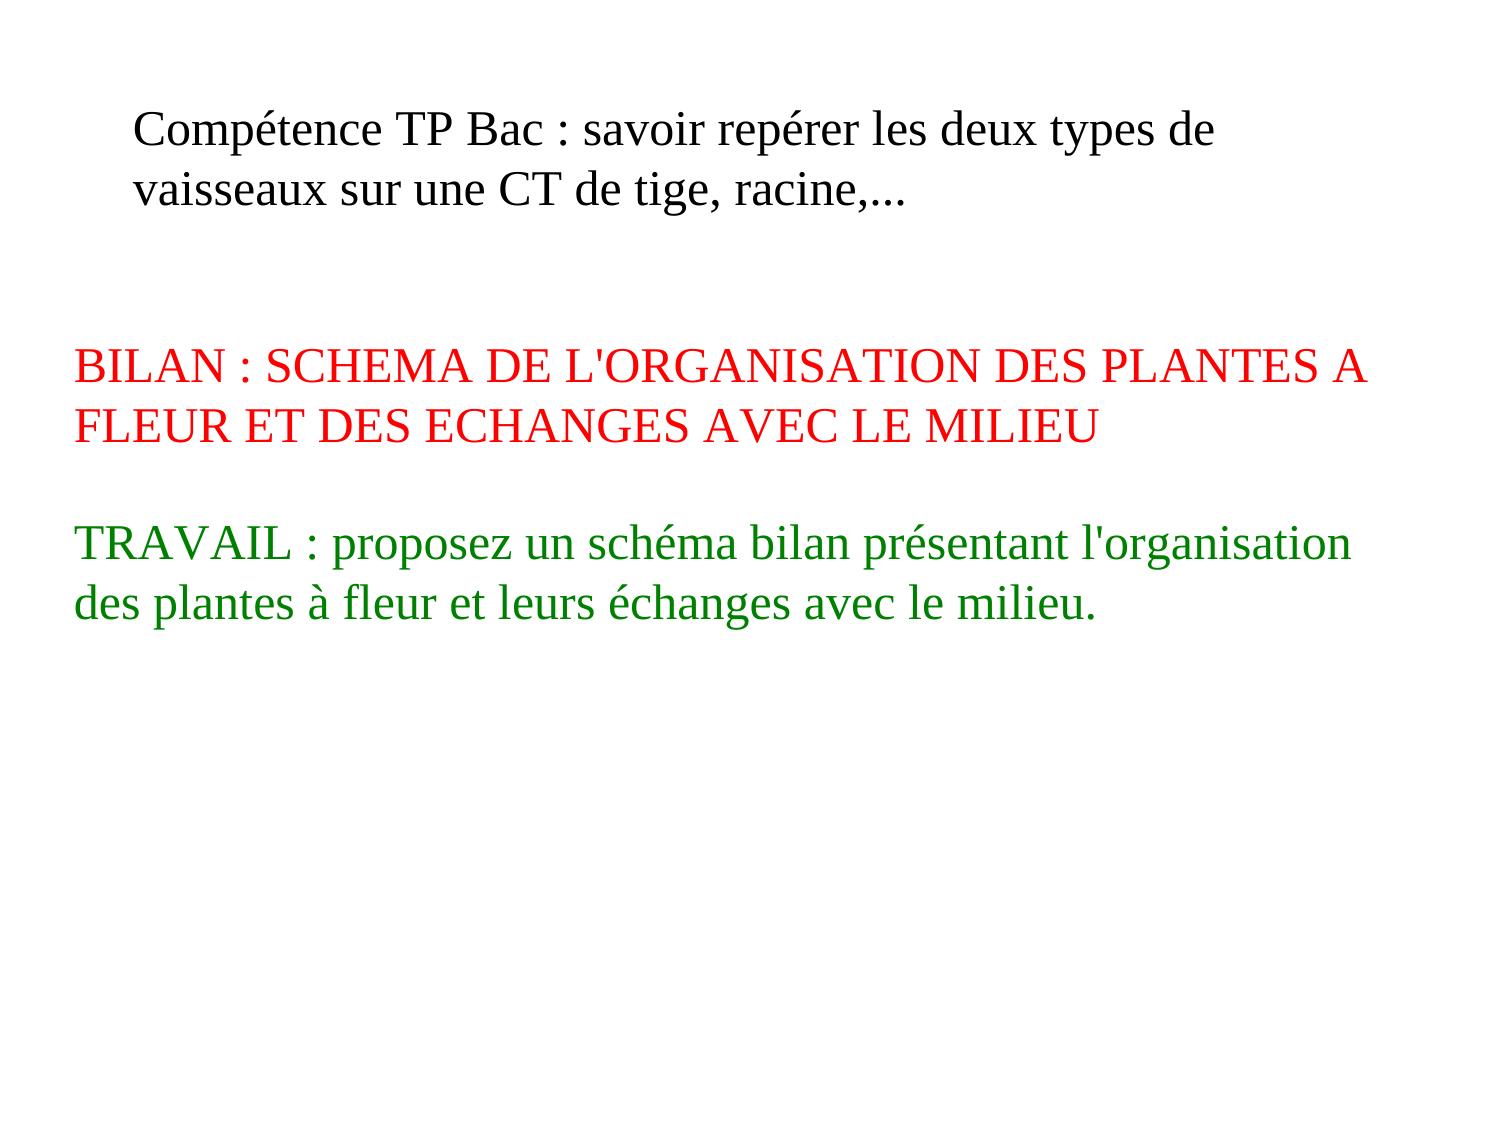

Compétence TP Bac : savoir repérer les deux types de vaisseaux sur une CT de tige, racine,...
BILAN : SCHEMA DE L'ORGANISATION DES PLANTES A FLEUR ET DES ECHANGES AVEC LE MILIEU
TRAVAIL : proposez un schéma bilan présentant l'organisation des plantes à fleur et leurs échanges avec le milieu.